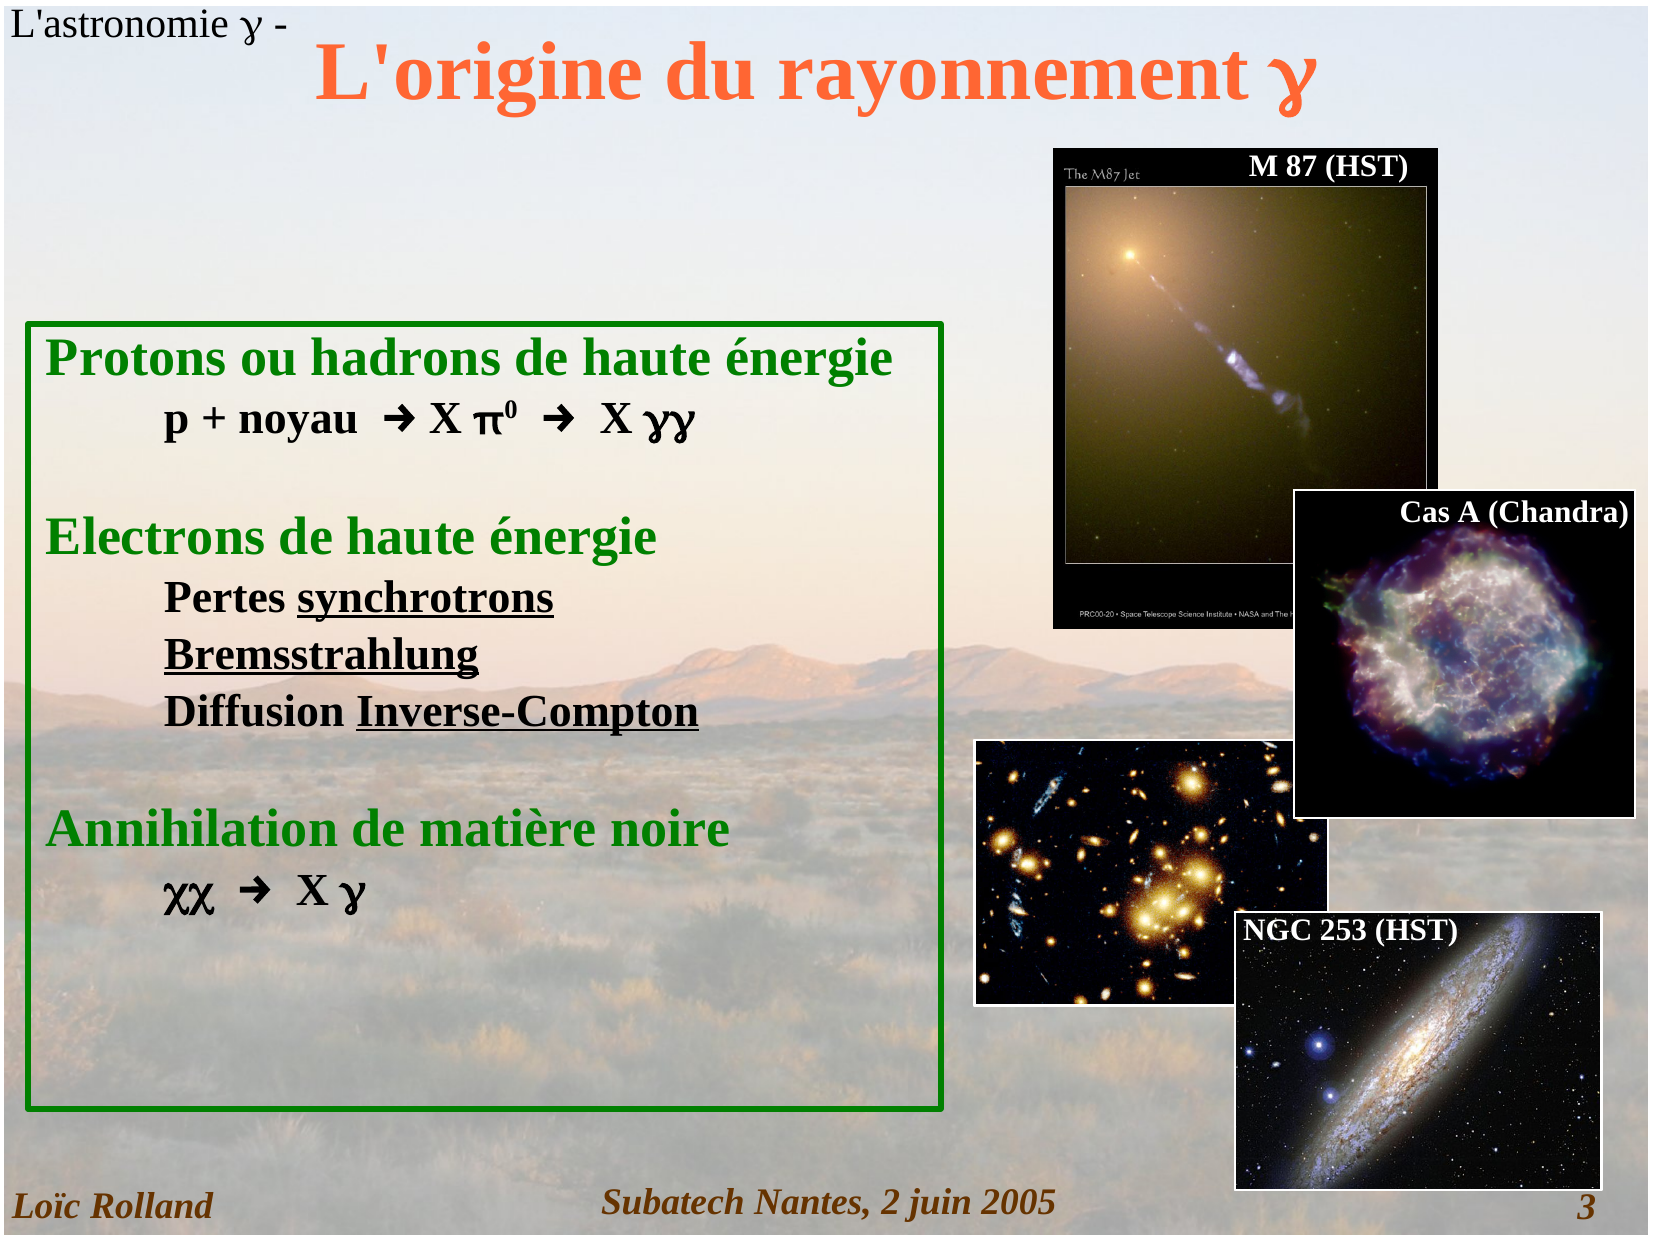

L'astronomie  -
L'origine du rayonnement 
M 87 (HST)
# Protons ou hadrons de haute énergie
p + noyau → X 0 → X 
Electrons de haute énergie
Pertes synchrotrons
Bremsstrahlung
Diffusion Inverse-Compton
Annihilation de matière noire
 → X 
Cas A (Chandra)
NGC 253 (HST)